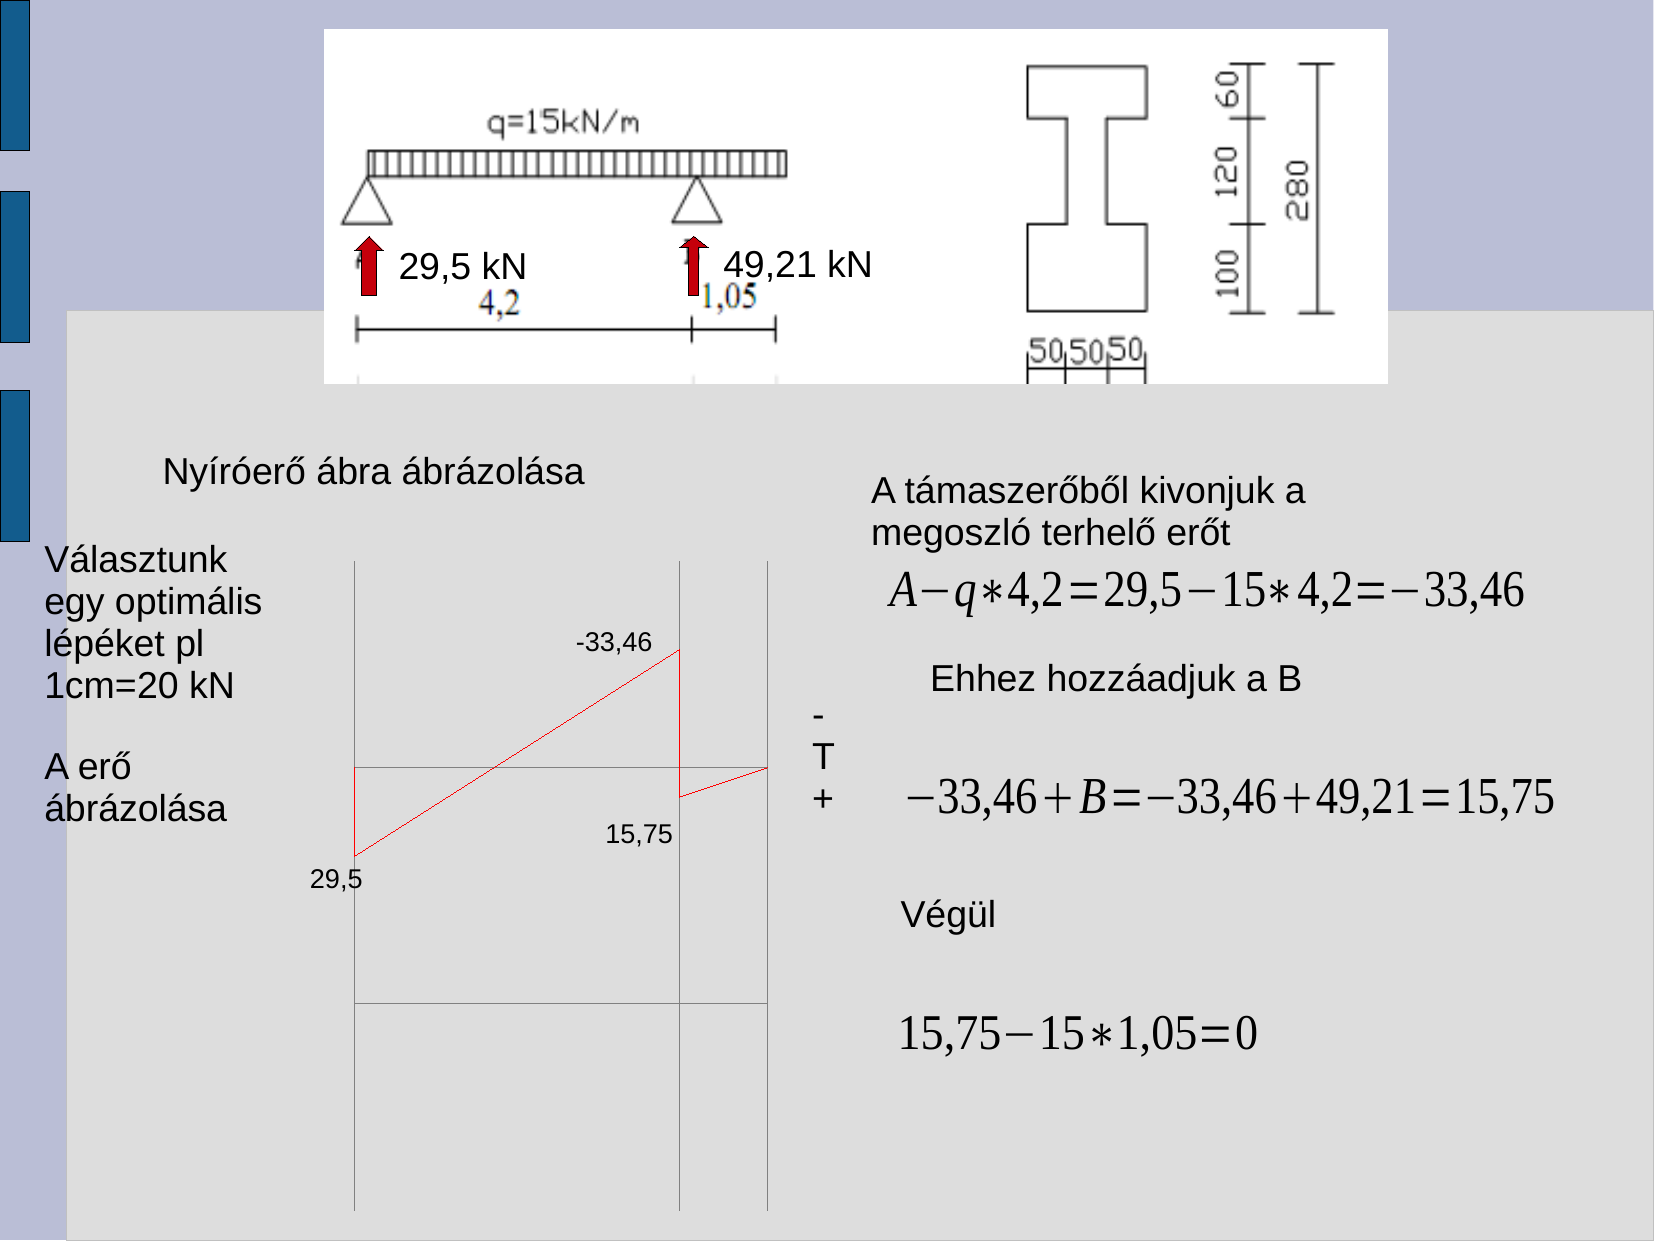

49,21 kN
29,5 kN
Nyíróerő ábra ábrázolása
A támaszerőből kivonjuk a megoszló terhelő erőt
Választunk egy optimális lépéket pl
1cm=20 kN
-33,46
Ehhez hozzáadjuk a B
-
T
+
A erő ábrázolása
15,75
29,5
Végül